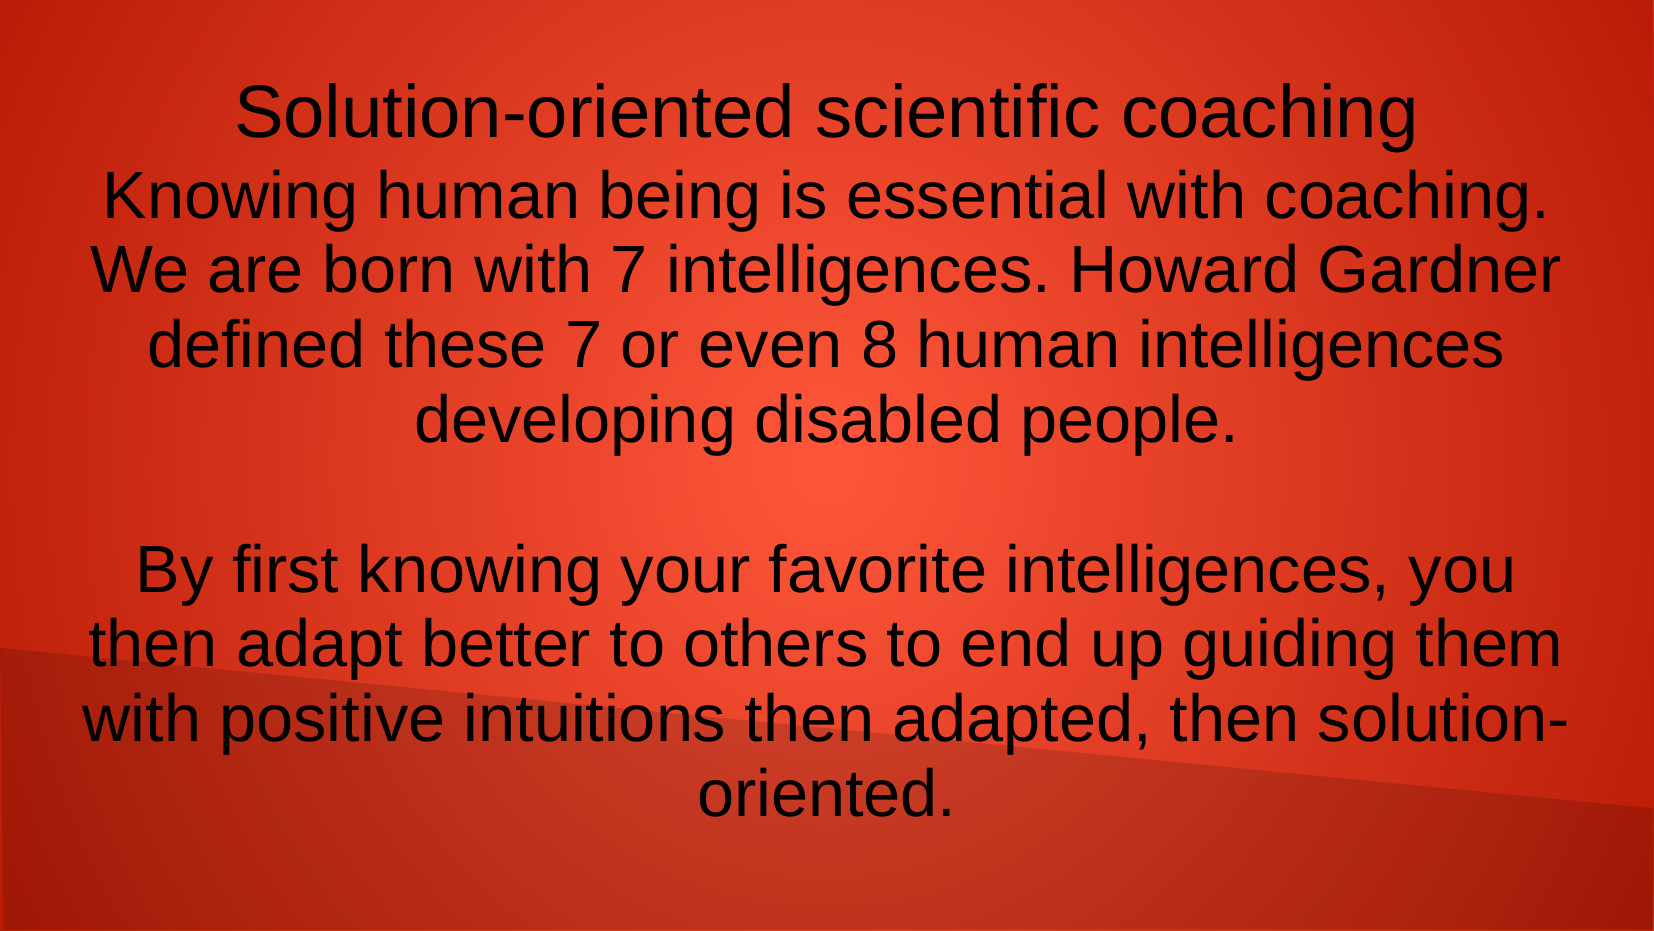

# Solution-oriented scientific coaching
Knowing human being is essential with coaching.
We are born with 7 intelligences. Howard Gardner defined these 7 or even 8 human intelligences developing disabled people.
By first knowing your favorite intelligences, you then adapt better to others to end up guiding them with positive intuitions then adapted, then solution-oriented.